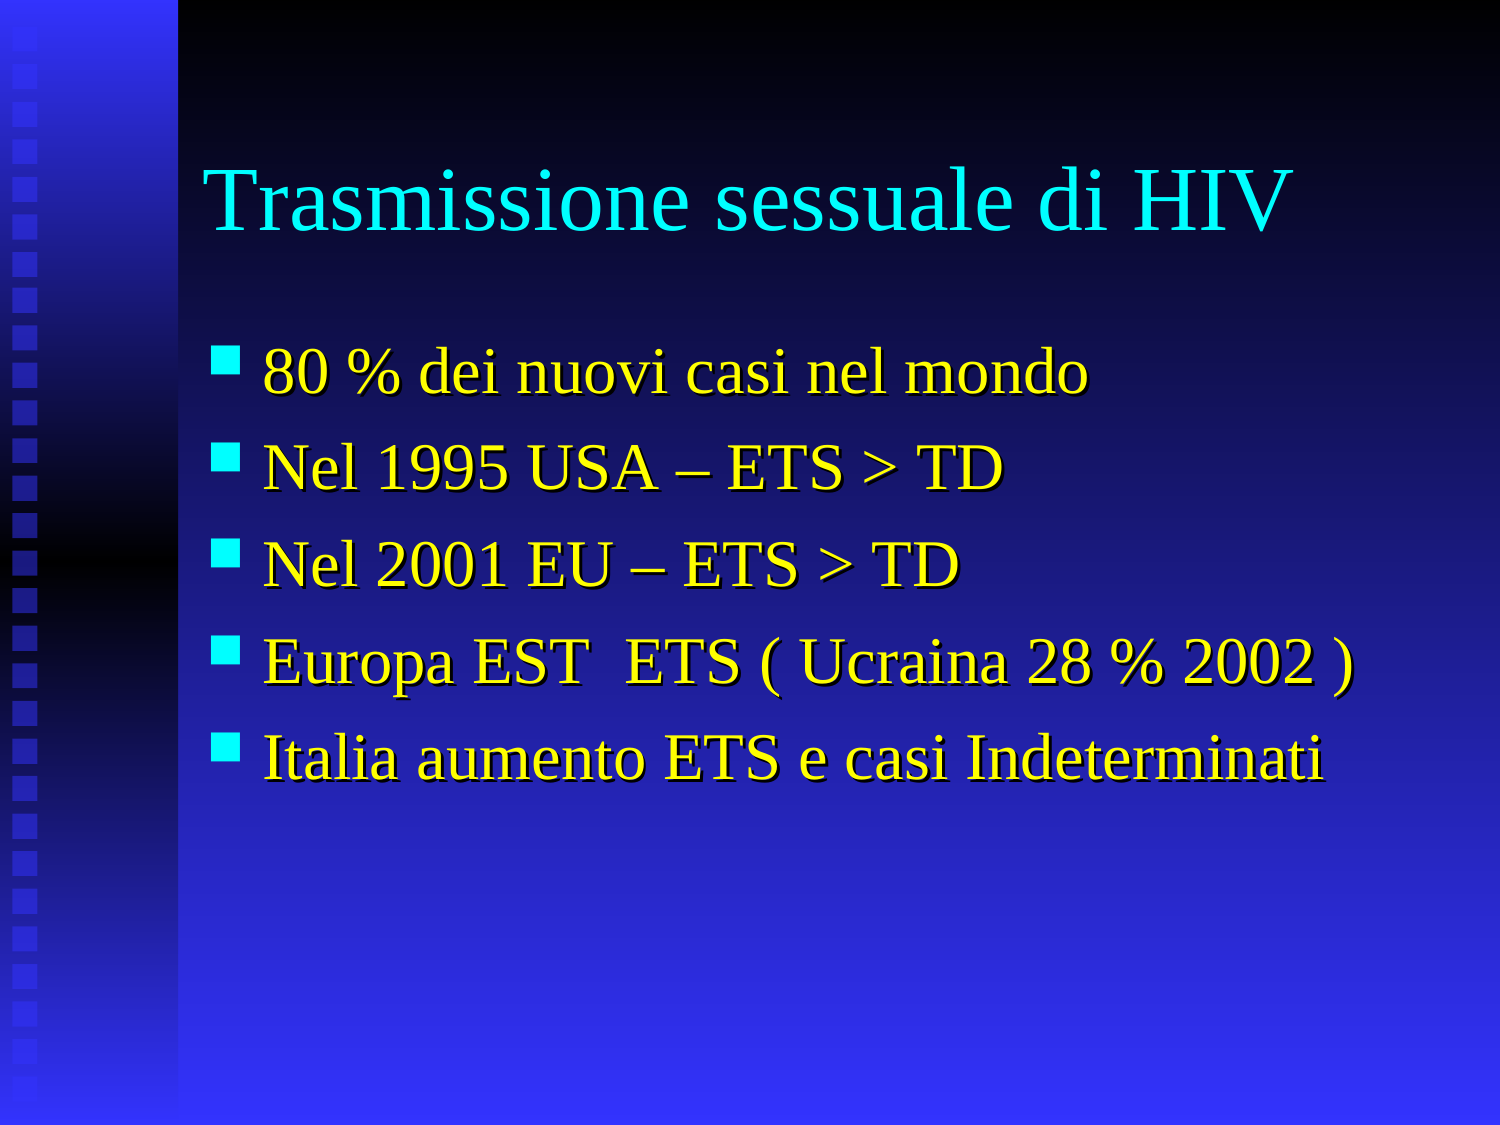

Trasmissione sessuale di HIV
80 % dei nuovi casi nel mondo
Nel 1995 USA – ETS > TD
Nel 2001 EU – ETS > TD
Europa EST ETS ( Ucraina 28 % 2002 )
Italia aumento ETS e casi Indeterminati